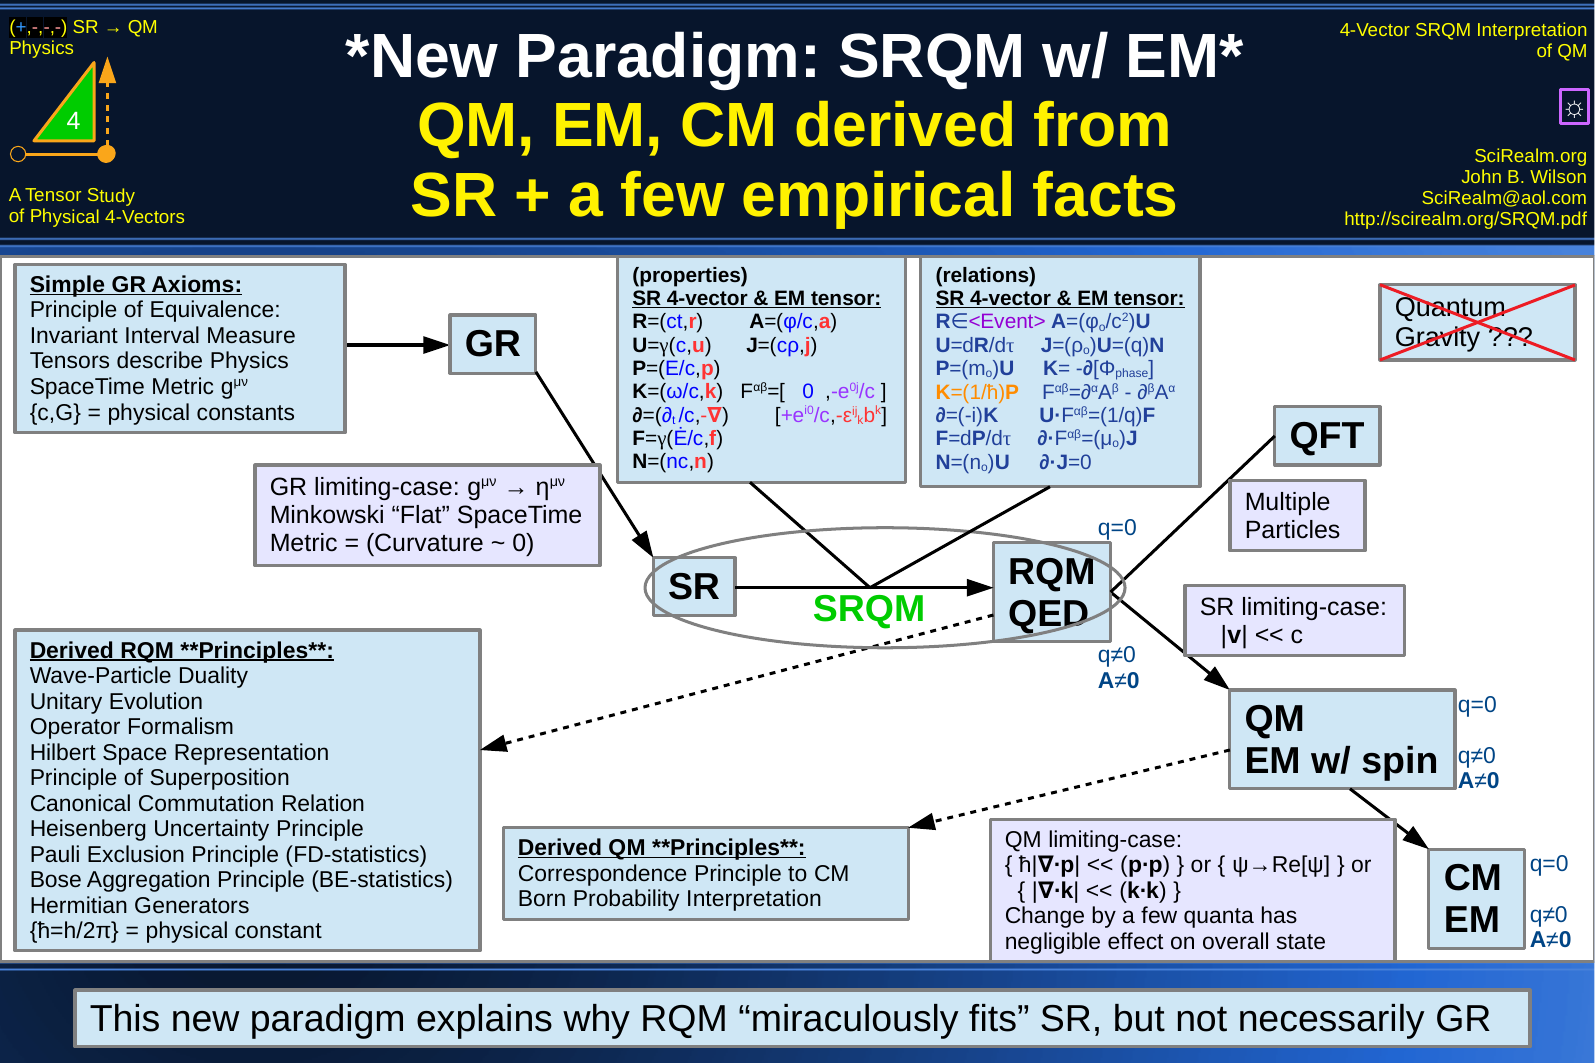

# *New Paradigm: SRQM w/ EM* QM, EM, CM derived from SR + a few empirical facts
(+,-,-,-) SR → QM
Physics
A Tensor Study
of Physical 4-Vectors
4-Vector SRQM Interpretation
of QM
SciRealm.org
John B. Wilson
SciRealm@aol.com
http://scirealm.org/SRQM.pdf
4
☼
(properties)
SR 4-vector & EM tensor:
R=(ct,r) A=(φ/c,a)
U=γ(c,u) J=(cρ,j)
P=(E/c,p)
K=(ω/c,k) Fαβ=[ 0 ,-e0j/c ]
∂=(∂t /c,-∇) [+ei0/c,-εijkbk]
F=γ(Ė/c,f)
N=(nc,n)
(relations)
SR 4-vector & EM tensor:
R∈<Event> A=(φo/c2)U
U=dR/dτ J=(ρo)U=(q)N
P=(mo)U K= -∂[Φphase]
K=(1/ħ)P Fαβ=∂αAβ - ∂βAα
∂=(-i)K	 U·Fαβ=(1/q)F
F=dP/dτ ∂·Fαβ=(μo)J
N=(no)U	 ∂·J=0
Simple GR Axioms:
Principle of Equivalence:
Invariant Interval Measure
Tensors describe Physics
SpaceTime Metric gμν
{c,G} = physical constants
Quantum Gravity ???
GR
QFT
GR limiting-case: gμν → ημν Minkowski “Flat” SpaceTime Metric = (Curvature ~ 0)
Multiple
Particles
q=0
q≠0
A≠0
SRQM
RQM
QED
SR
SR limiting-case:
 |v| << c
Derived RQM **Principles**:
Wave-Particle Duality
Unitary Evolution
Operator Formalism
Hilbert Space Representation
Principle of Superposition
Canonical Commutation Relation
Heisenberg Uncertainty Principle
Pauli Exclusion Principle (FD-statistics)
Bose Aggregation Principle (BE-statistics)
Hermitian Generators
{ħ=h/2π} = physical constant
q=0
q≠0
A≠0
QM
EM w/ spin
QM limiting-case:
{ ħ|∇∙p| << (p∙p) } or { ψ→Re[ψ] } or
 { |∇∙k| << (k∙k) }
Change by a few quanta has negligible effect on overall state
Derived QM **Principles**:
Correspondence Principle to CM
Born Probability Interpretation
q=0
q≠0
A≠0
CM
EM
This new paradigm explains why RQM “miraculously fits” SR, but not necessarily GR